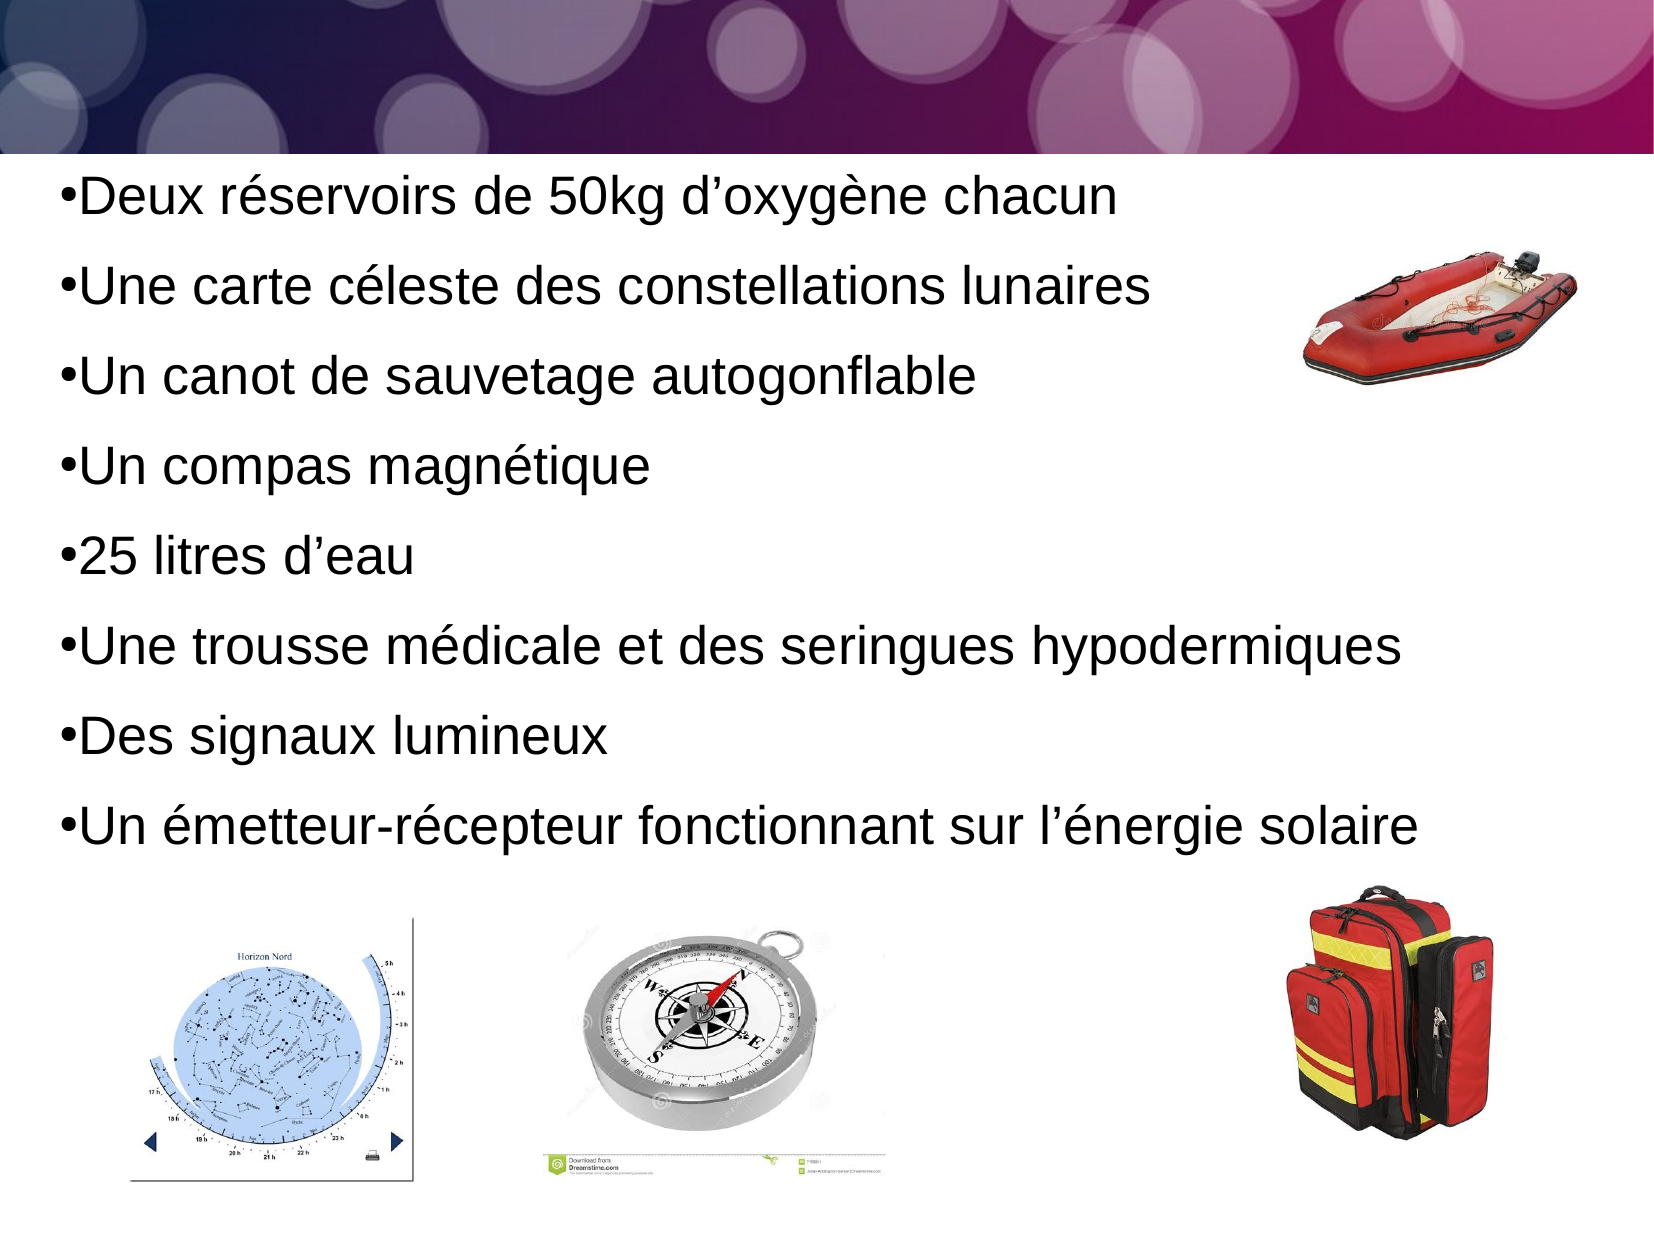

# Deux réservoirs de 50kg d’oxygène chacun
Une carte céleste des constellations lunaires
Un canot de sauvetage autogonflable
Un compas magnétique
25 litres d’eau
Une trousse médicale et des seringues hypodermiques
Des signaux lumineux
Un émetteur-récepteur fonctionnant sur l’énergie solaire